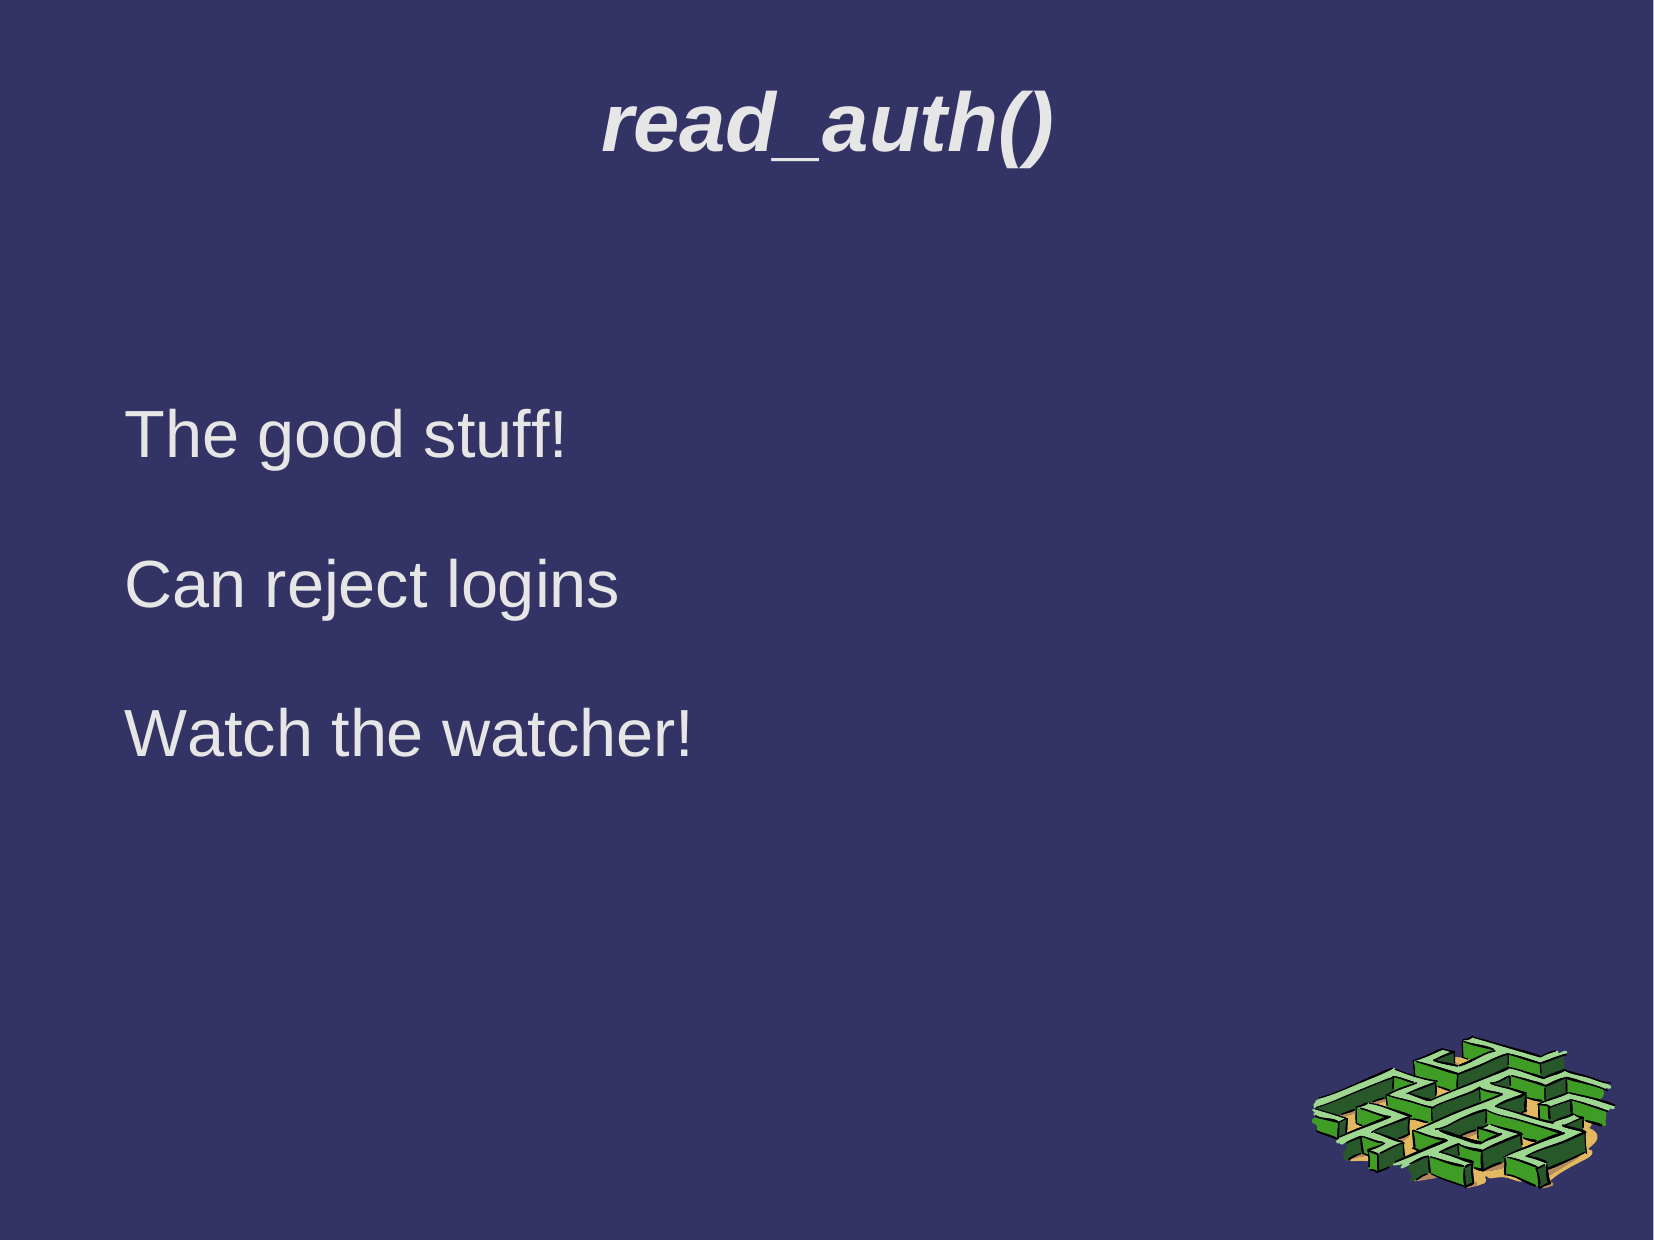

# read_auth()
The good stuff!
Can reject logins
Watch the watcher!